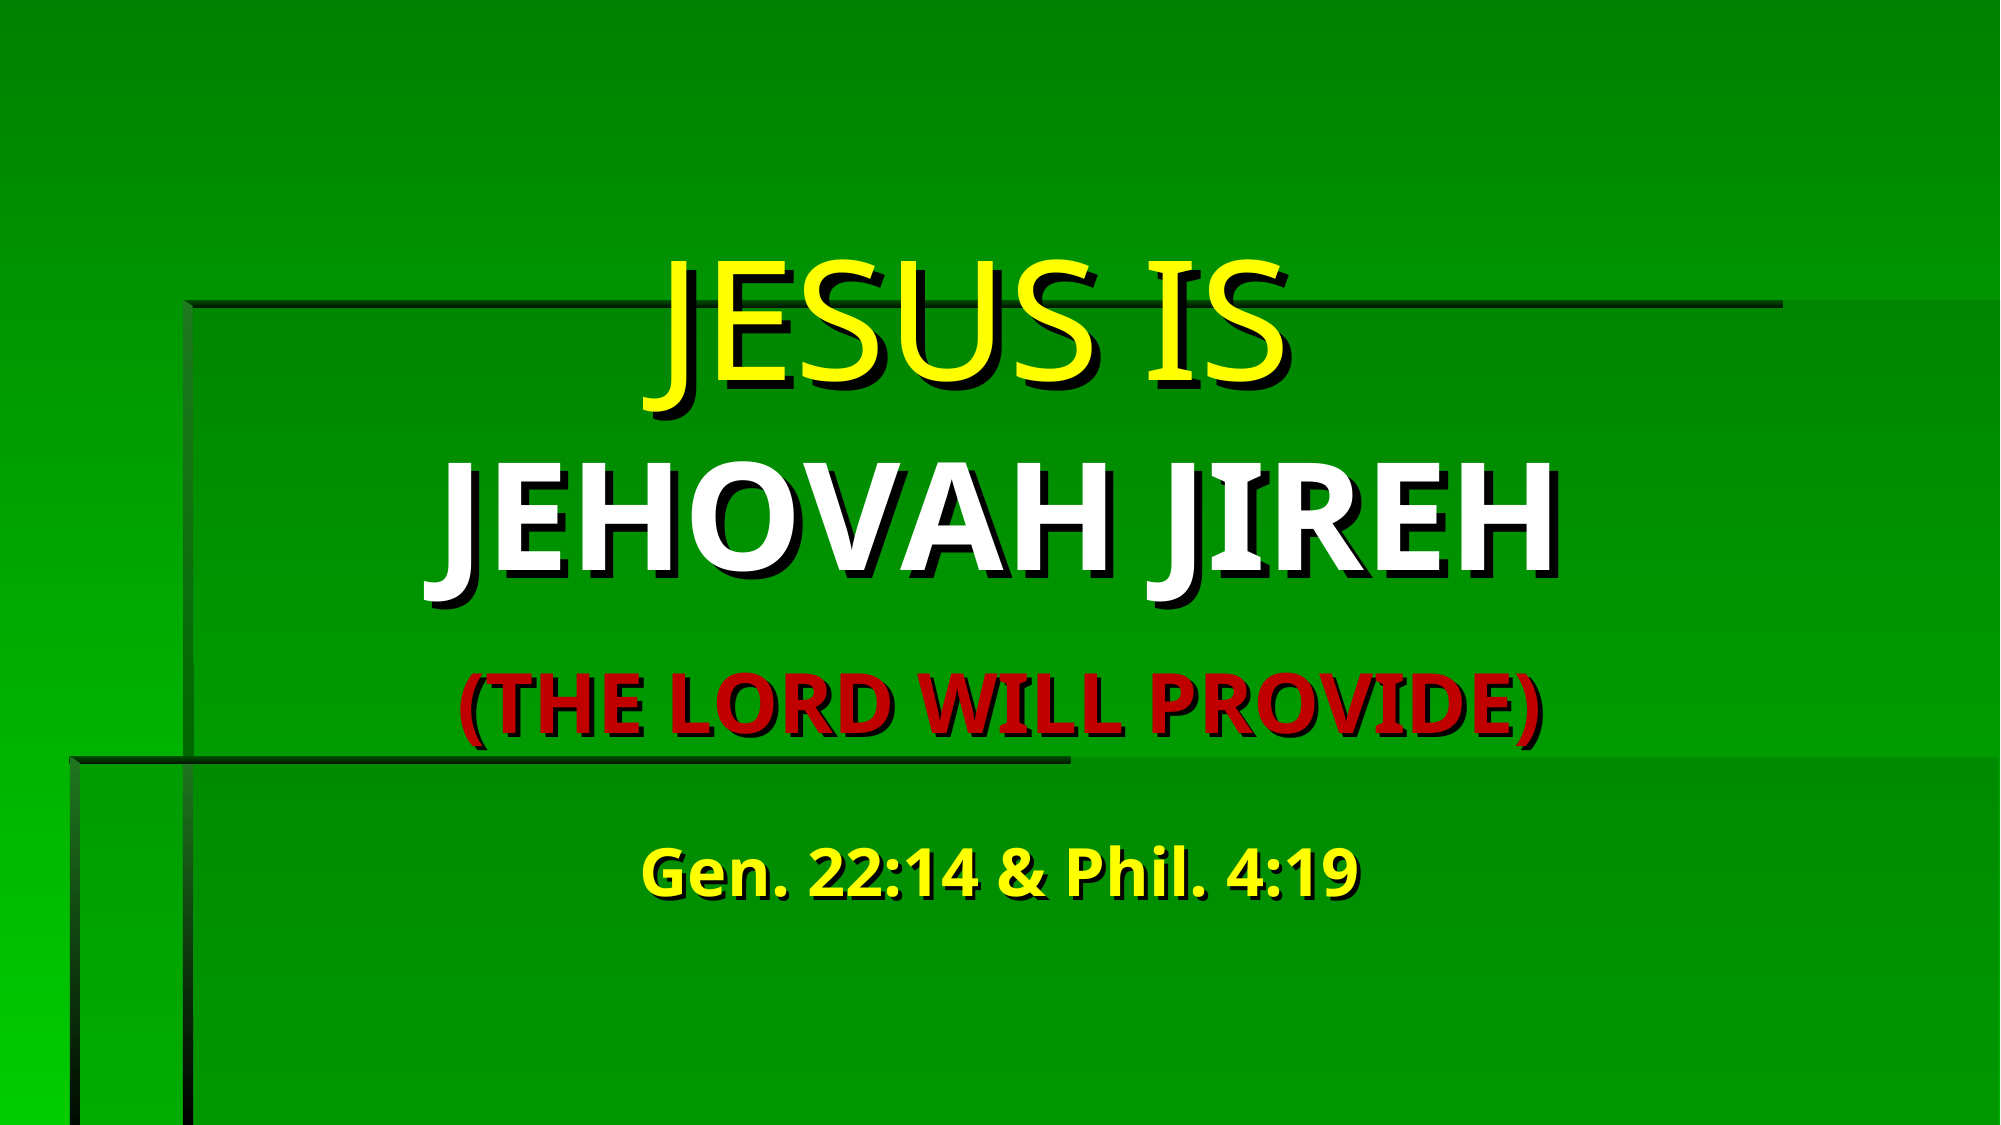

# JESUS IS JEHOVAH JIREH (THE LORD WILL PROVIDE) Gen. 22:14 & Phil. 4:19